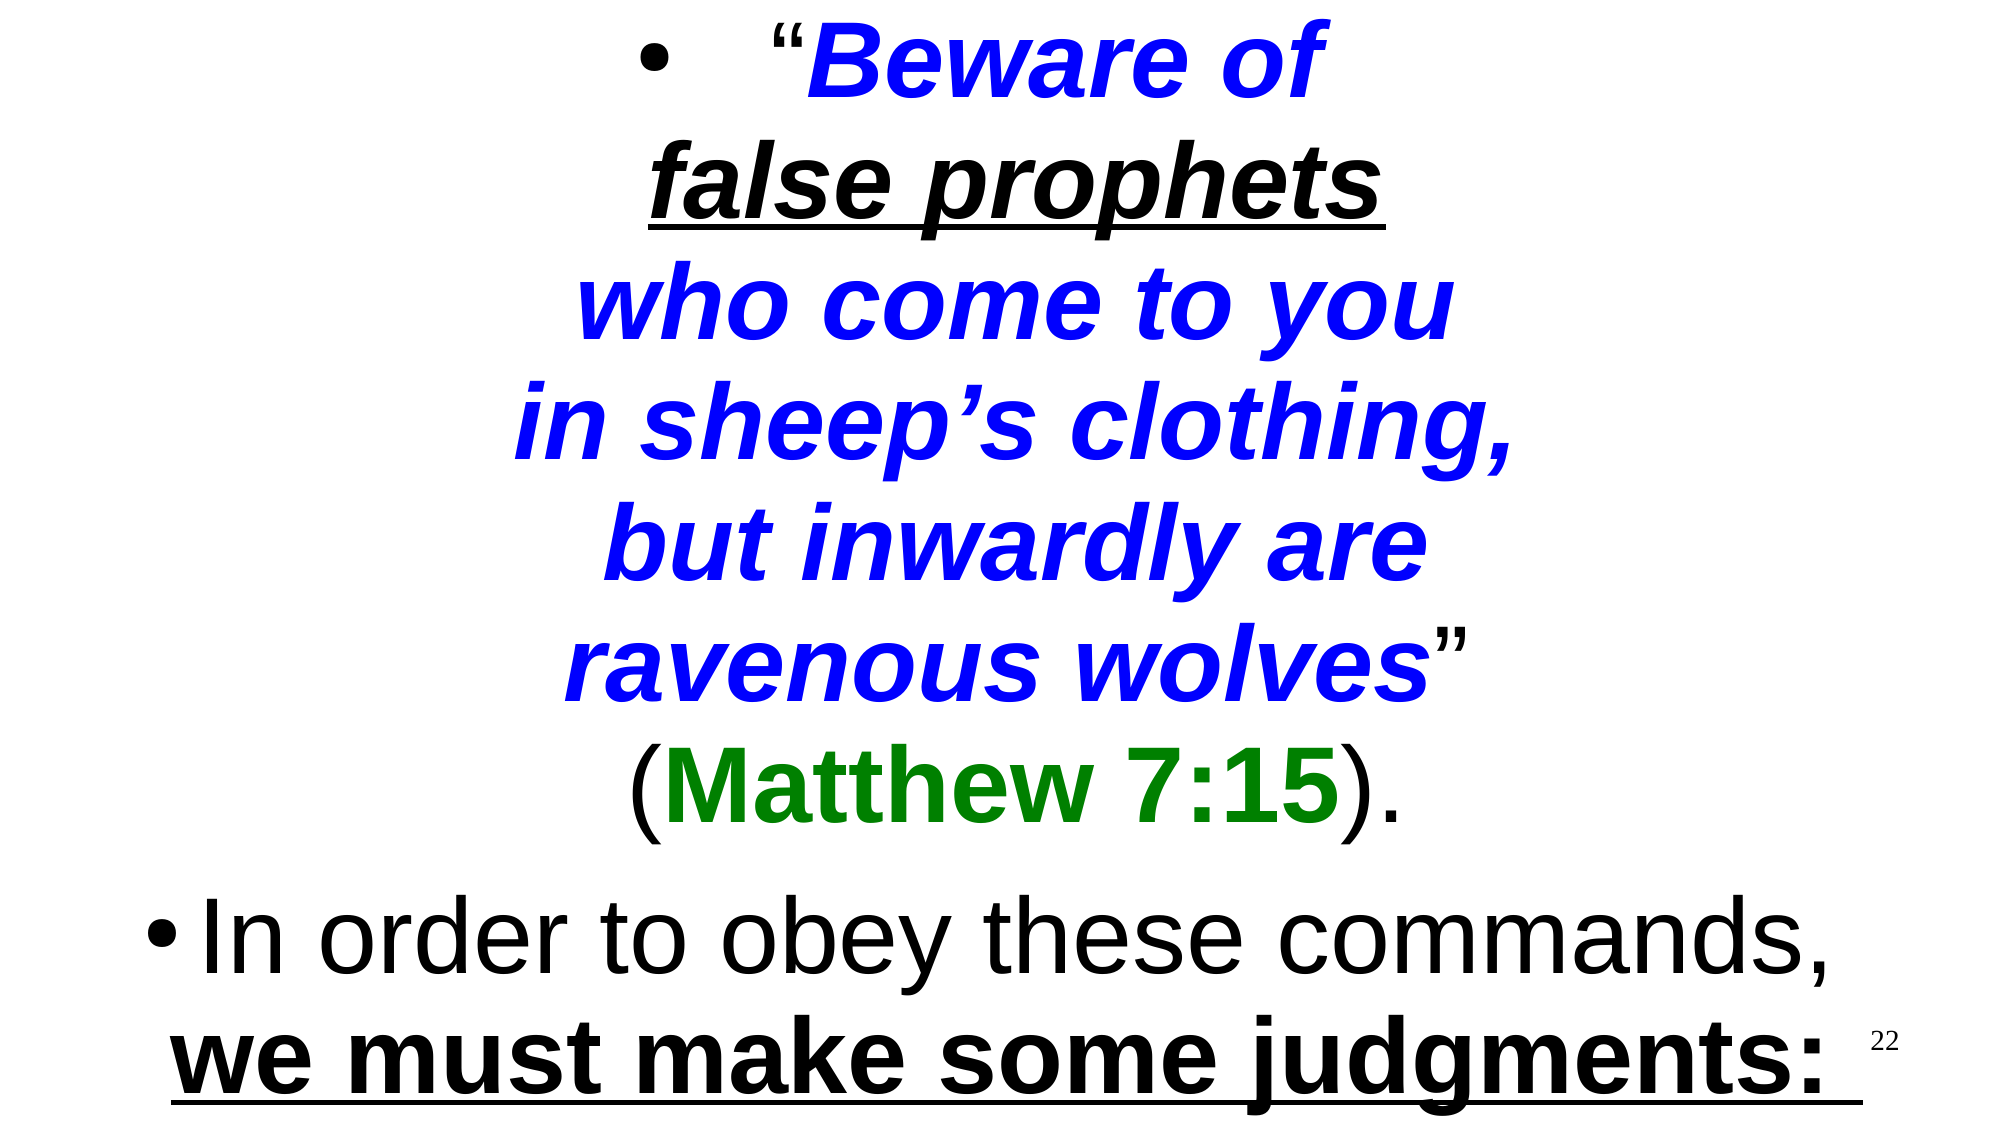

# “Beware of false prophets who come to you in sheep’s clothing, but inwardly are ravenous wolves” (Matthew 7:15).
In order to obey these commands,
we must make some judgments:
22